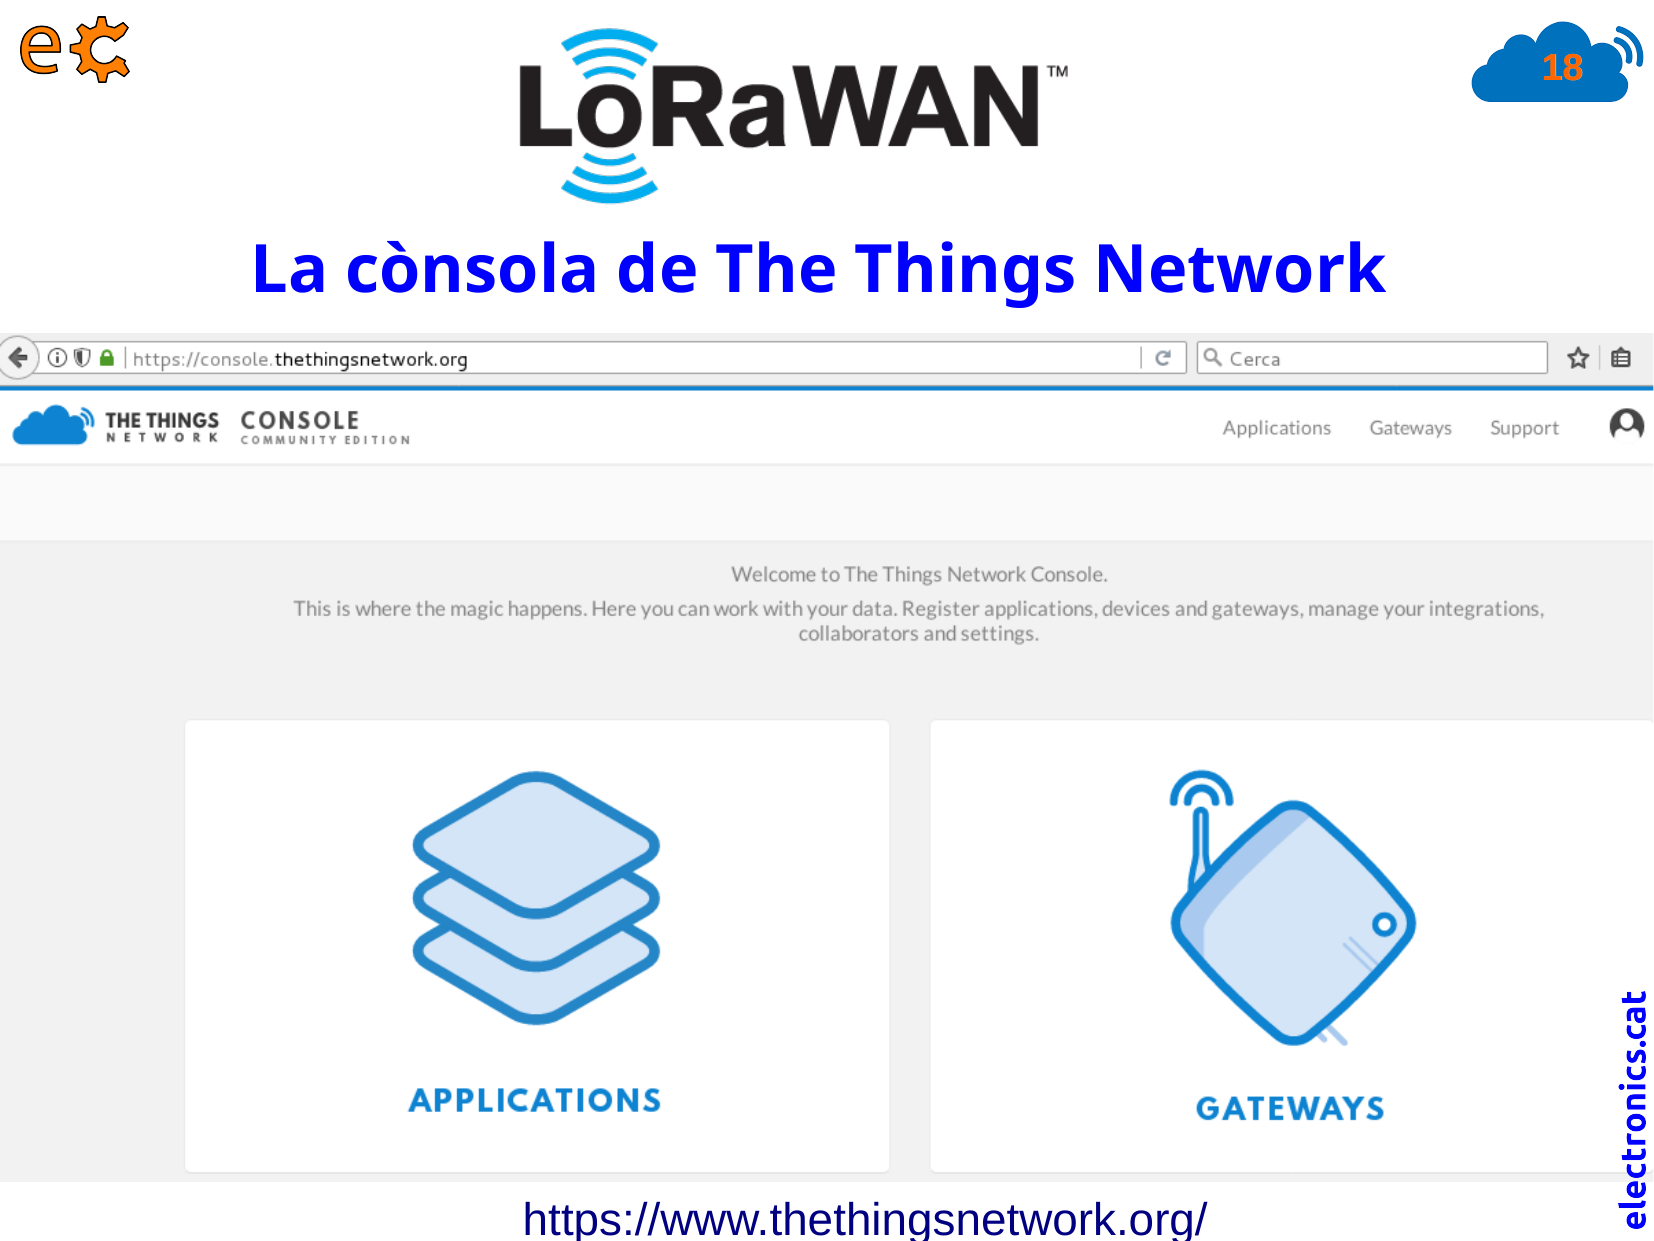

La cònsola de The Things Network
https://www.thethingsnetwork.org/